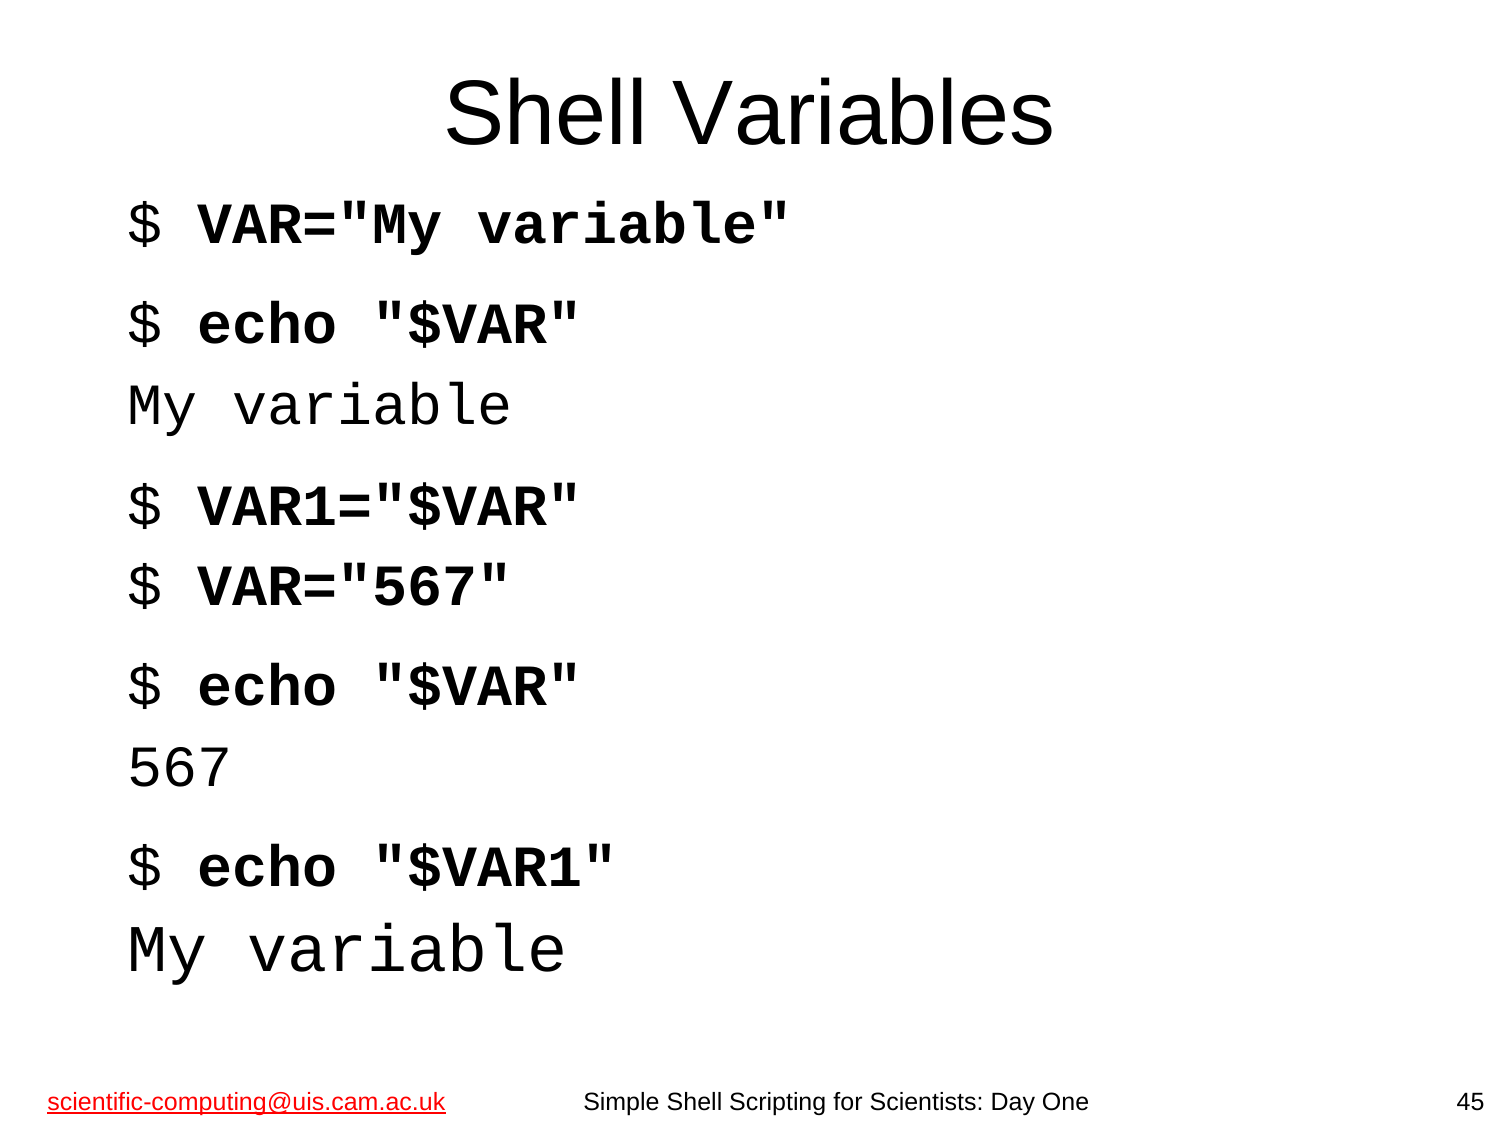

# Shell Variables
$ VAR="My variable"
$ echo "$VAR"
My variable
$ VAR1="$VAR"
$ VAR="567"
$ echo "$VAR"
567
$ echo "$VAR1"
My variable
escience-support@ucs.cam.ac.uk	Simple Shell Scripting for Scientists: Day One
45